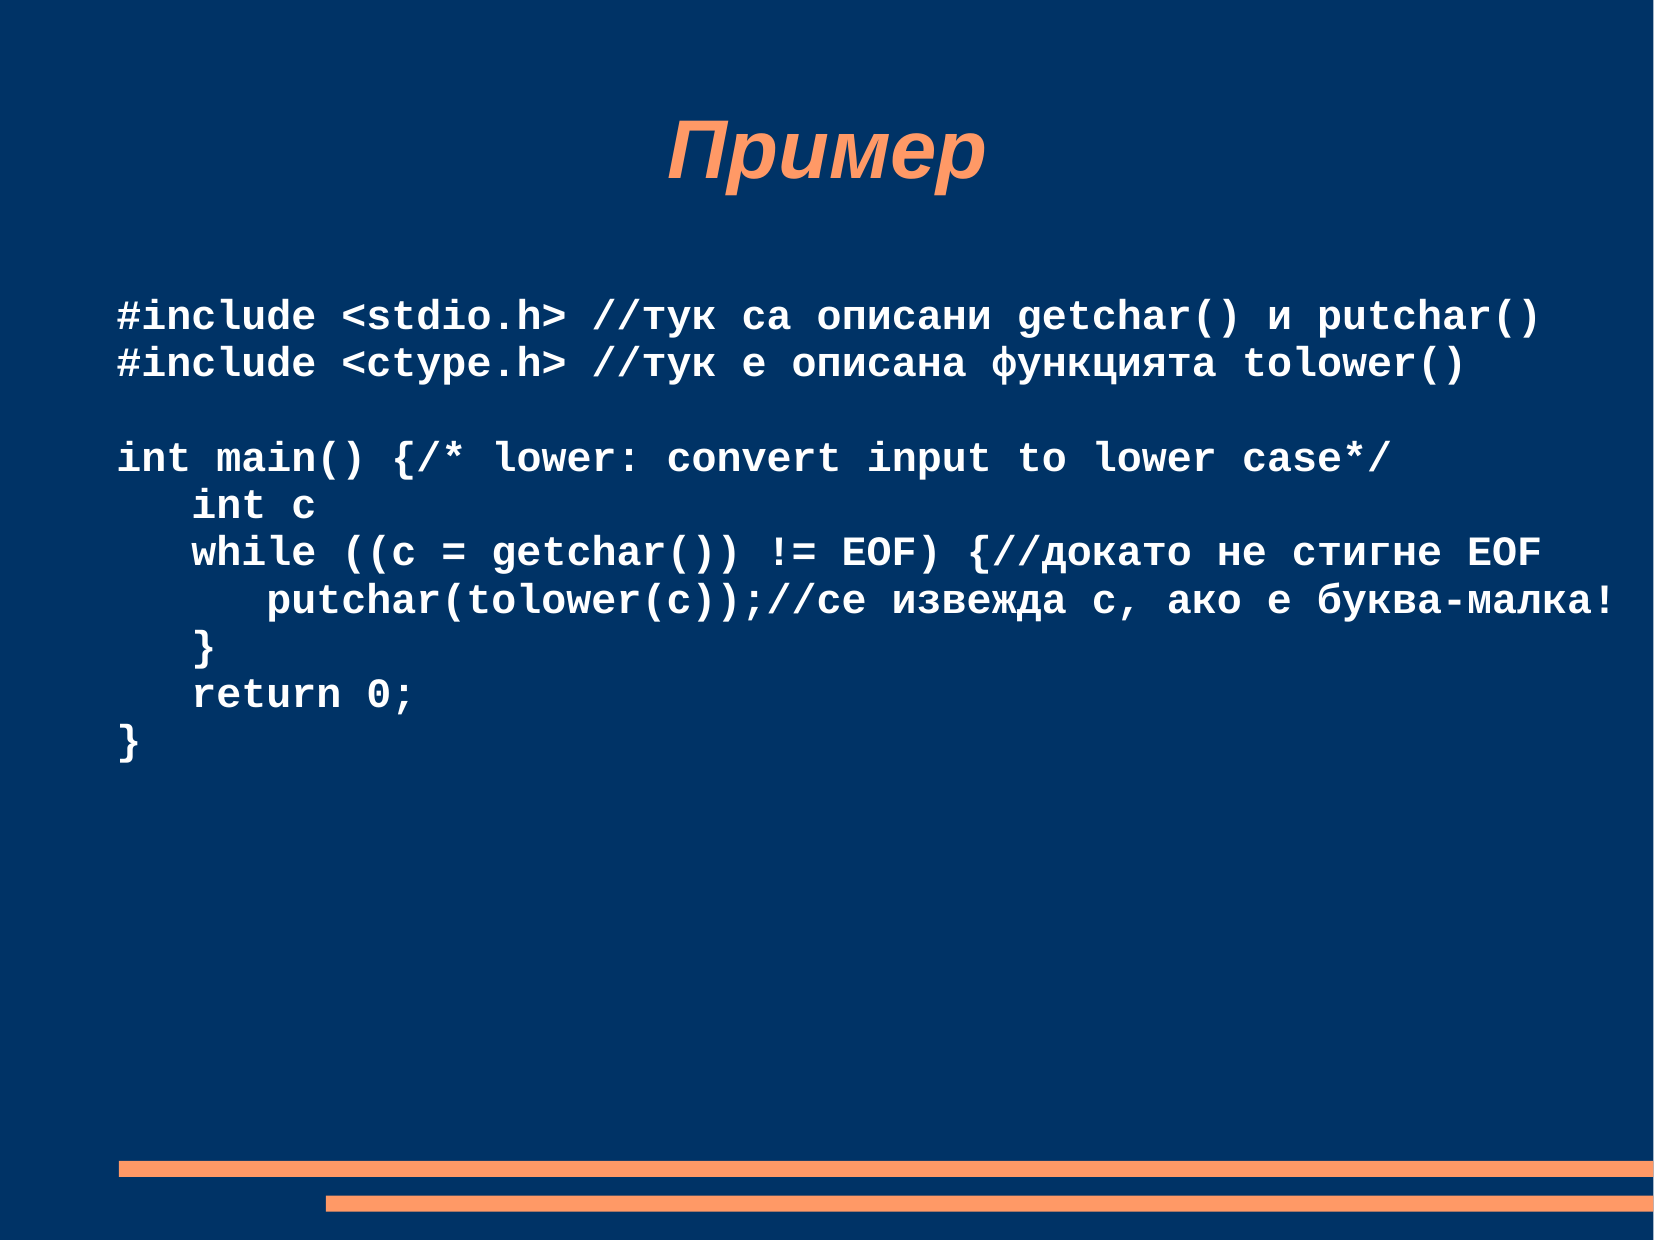

# Пример
#include <stdio.h> //тук са описани getchar() и putchar()
#include <ctype.h> //тук е описана функцията tolower()
int main() {/* lower: convert input to lower case*/
	int c
	while ((c = getchar()) != EOF) {//докато не стигне EOF
		putchar(tolower(c));//се извежда c, ако е буква-малка!
	}
	return 0;
}